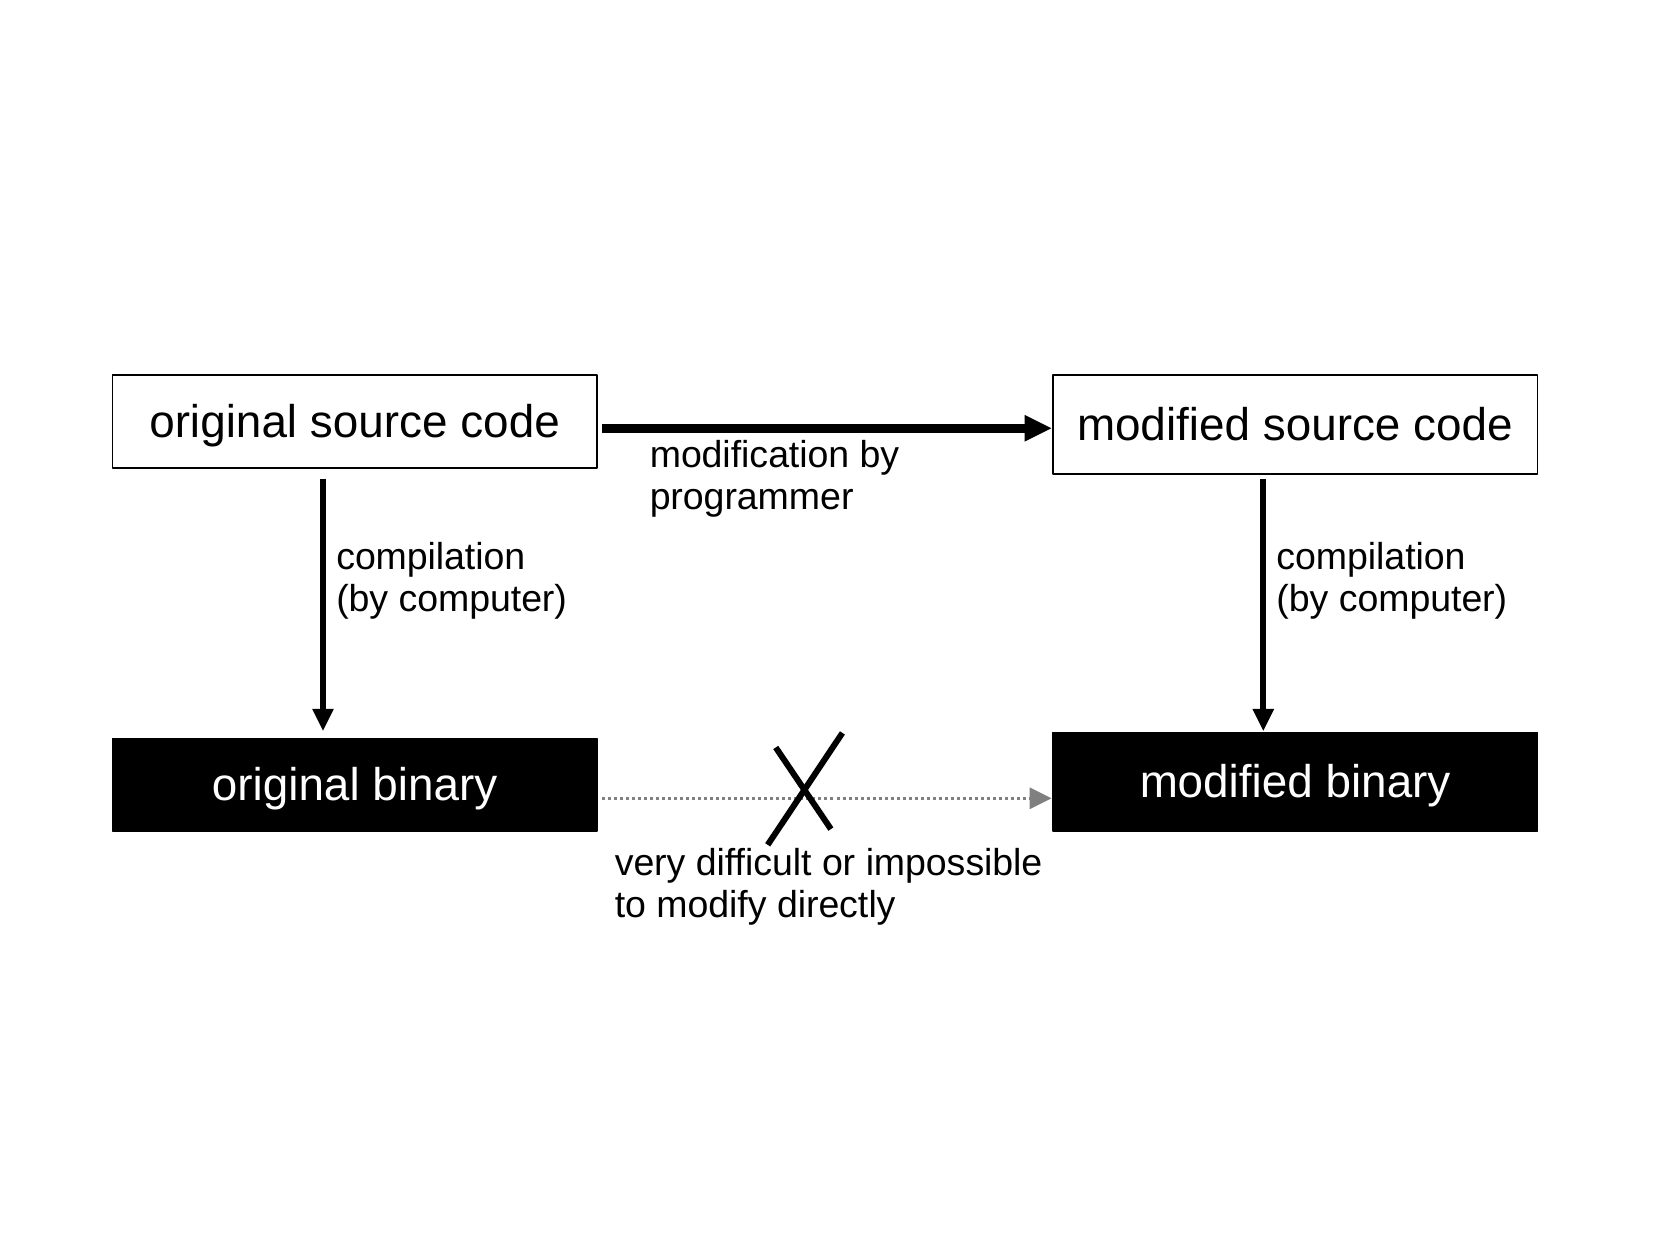

original source code
modified source code
modification by programmer
compilation
(by computer)
compilation
(by computer)
modified binary
original binary
very difficult or impossible to modify directly